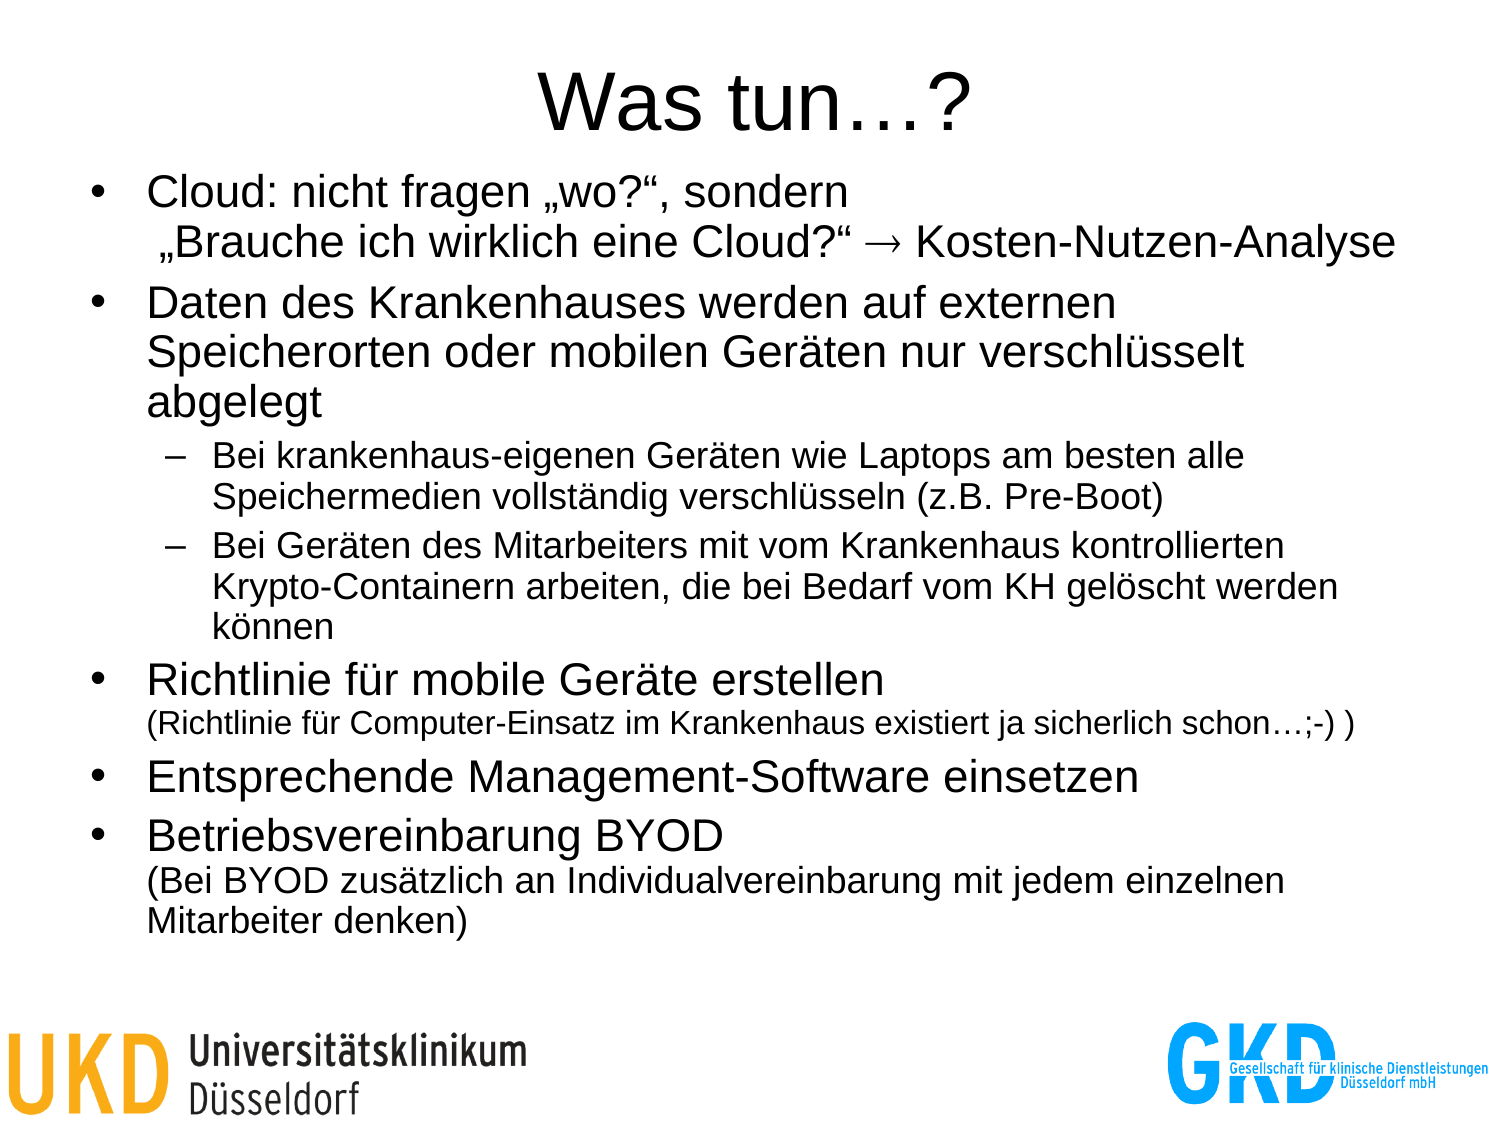

# Was tun…?
Cloud: nicht fragen „wo?“, sondern
 „Brauche ich wirklich eine Cloud?“  Kosten-Nutzen-Analyse
Daten des Krankenhauses werden auf externen Speicherorten oder mobilen Geräten nur verschlüsselt abgelegt
Bei krankenhaus-eigenen Geräten wie Laptops am besten alle Speichermedien vollständig verschlüsseln (z.B. Pre-Boot)
Bei Geräten des Mitarbeiters mit vom Krankenhaus kontrollierten Krypto-Containern arbeiten, die bei Bedarf vom KH gelöscht werden können
Richtlinie für mobile Geräte erstellen
(Richtlinie für Computer-Einsatz im Krankenhaus existiert ja sicherlich schon…;-) )
Entsprechende Management-Software einsetzen
Betriebsvereinbarung BYOD
(Bei BYOD zusätzlich an Individualvereinbarung mit jedem einzelnen Mitarbeiter denken)